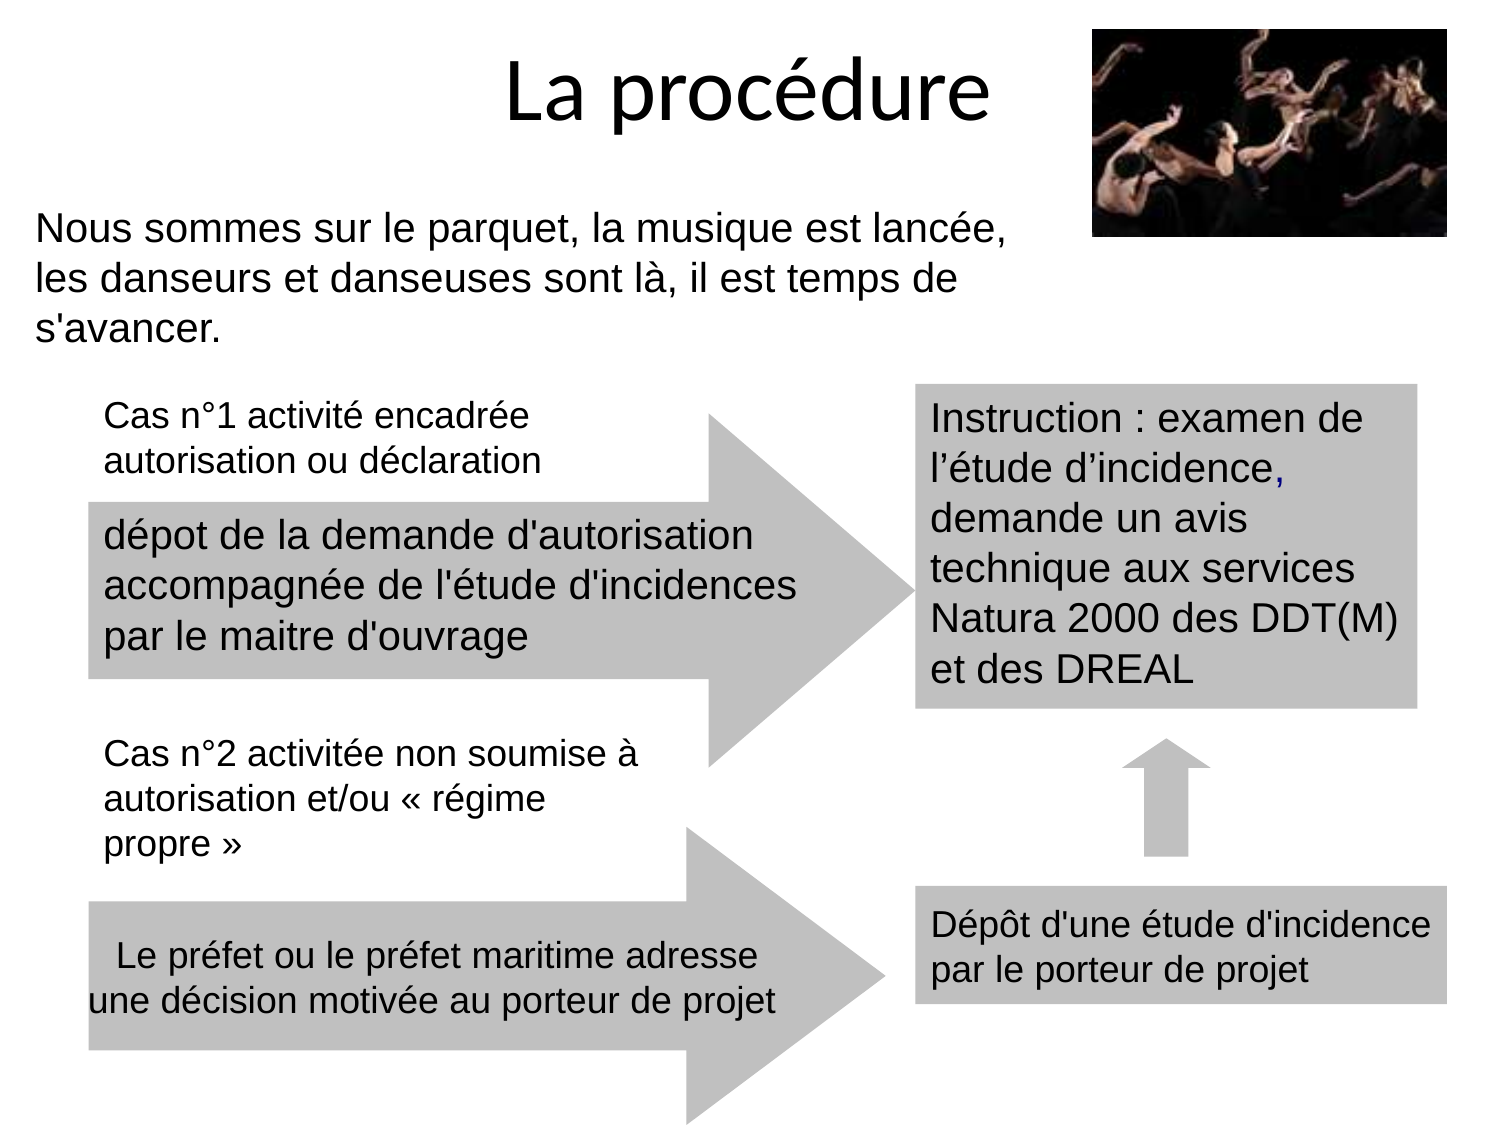

La procédure
Nous sommes sur le parquet, la musique est lancée, les danseurs et danseuses sont là, il est temps de s'avancer.
Cas n°1 activité encadrée autorisation ou déclaration
Instruction : examen de l’étude d’incidence, demande un avis technique aux services Natura 2000 des DDT(M) et des DREAL
dépot de la demande d'autorisation
accompagnée de l'étude d'incidences
par le maitre d'ouvrage
Cas n°2 activitée non soumise à autorisation et/ou « régime propre »
Le préfet ou le préfet maritime adresse
une décision motivée au porteur de projet
Dépôt d'une étude d'incidence
par le porteur de projet